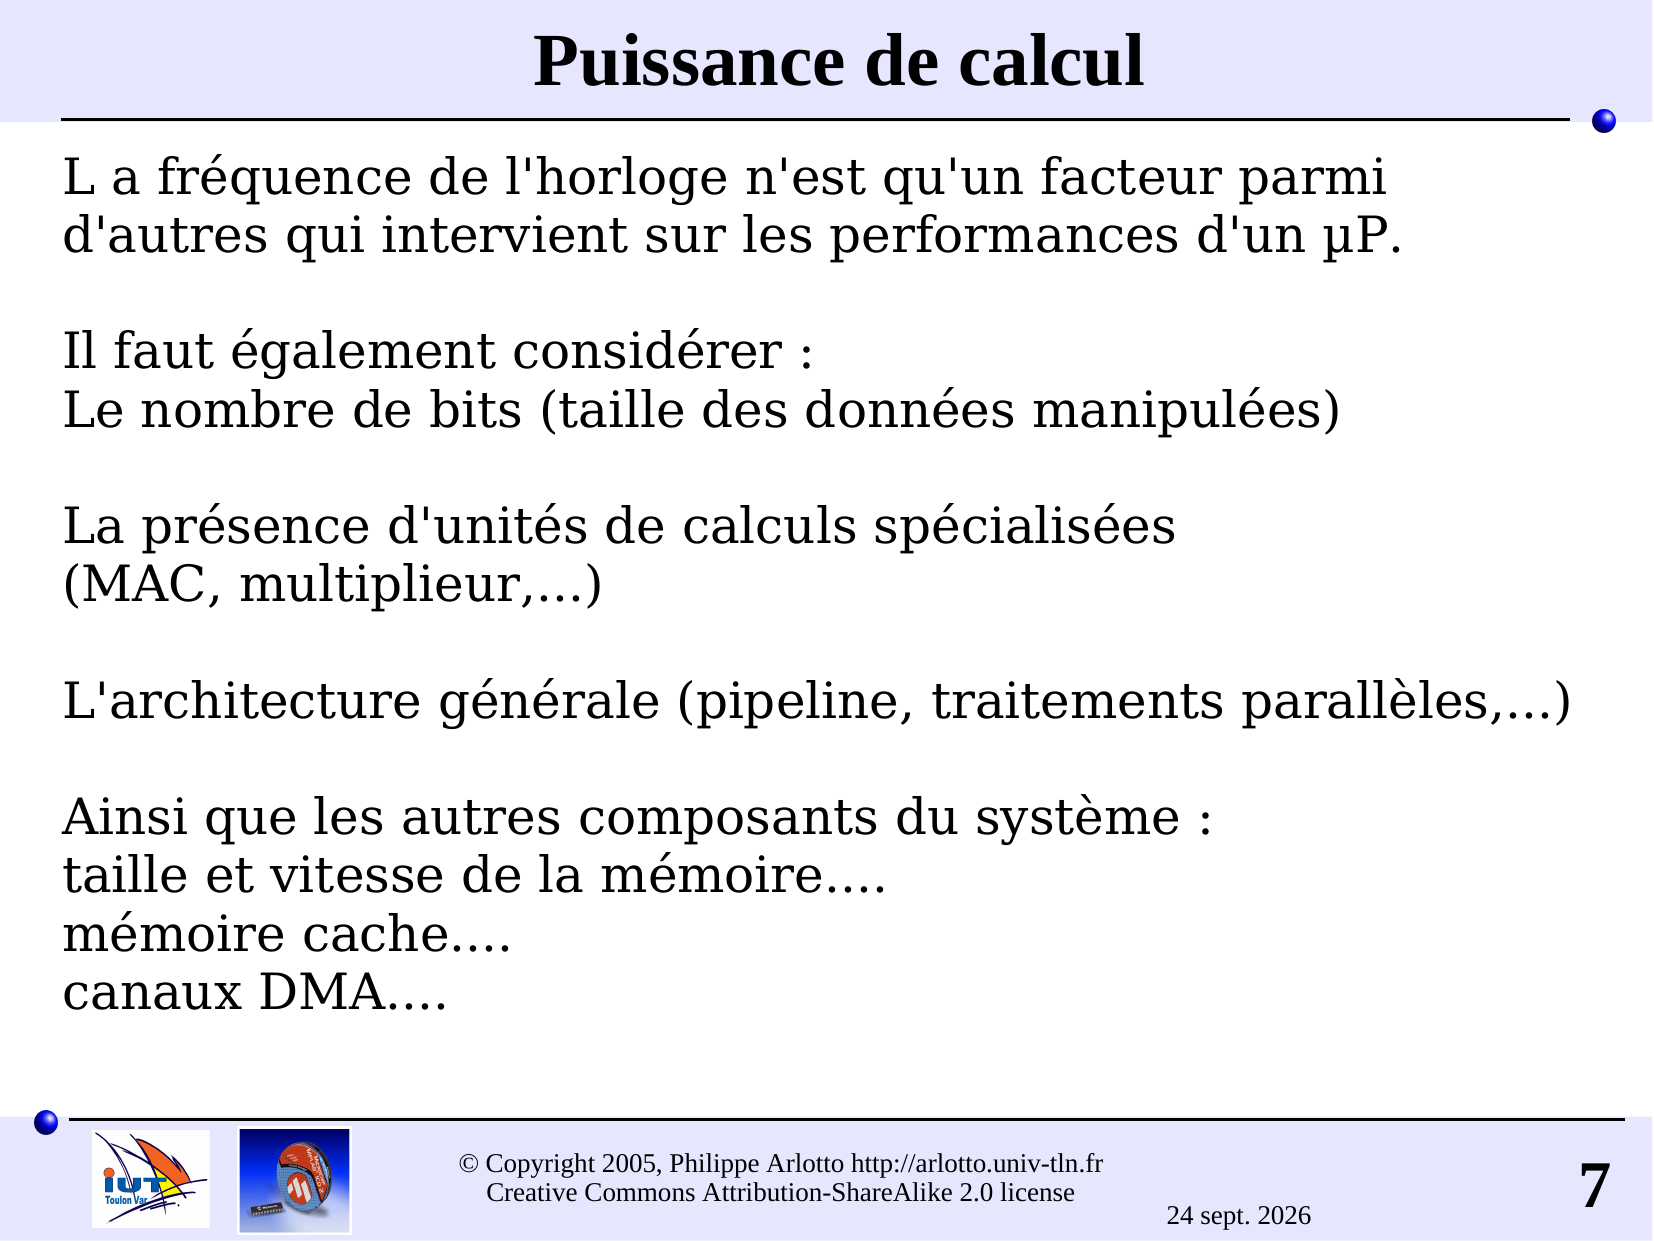

# Puissance de calcul
L a fréquence de l'horloge n'est qu'un facteur parmi
d'autres qui intervient sur les performances d'un µP.
Il faut également considérer :
Le nombre de bits (taille des données manipulées)
La présence d'unités de calculs spécialisées
(MAC, multiplieur,...)
L'architecture générale (pipeline, traitements parallèles,...)
Ainsi que les autres composants du système :
taille et vitesse de la mémoire....
mémoire cache....
canaux DMA....